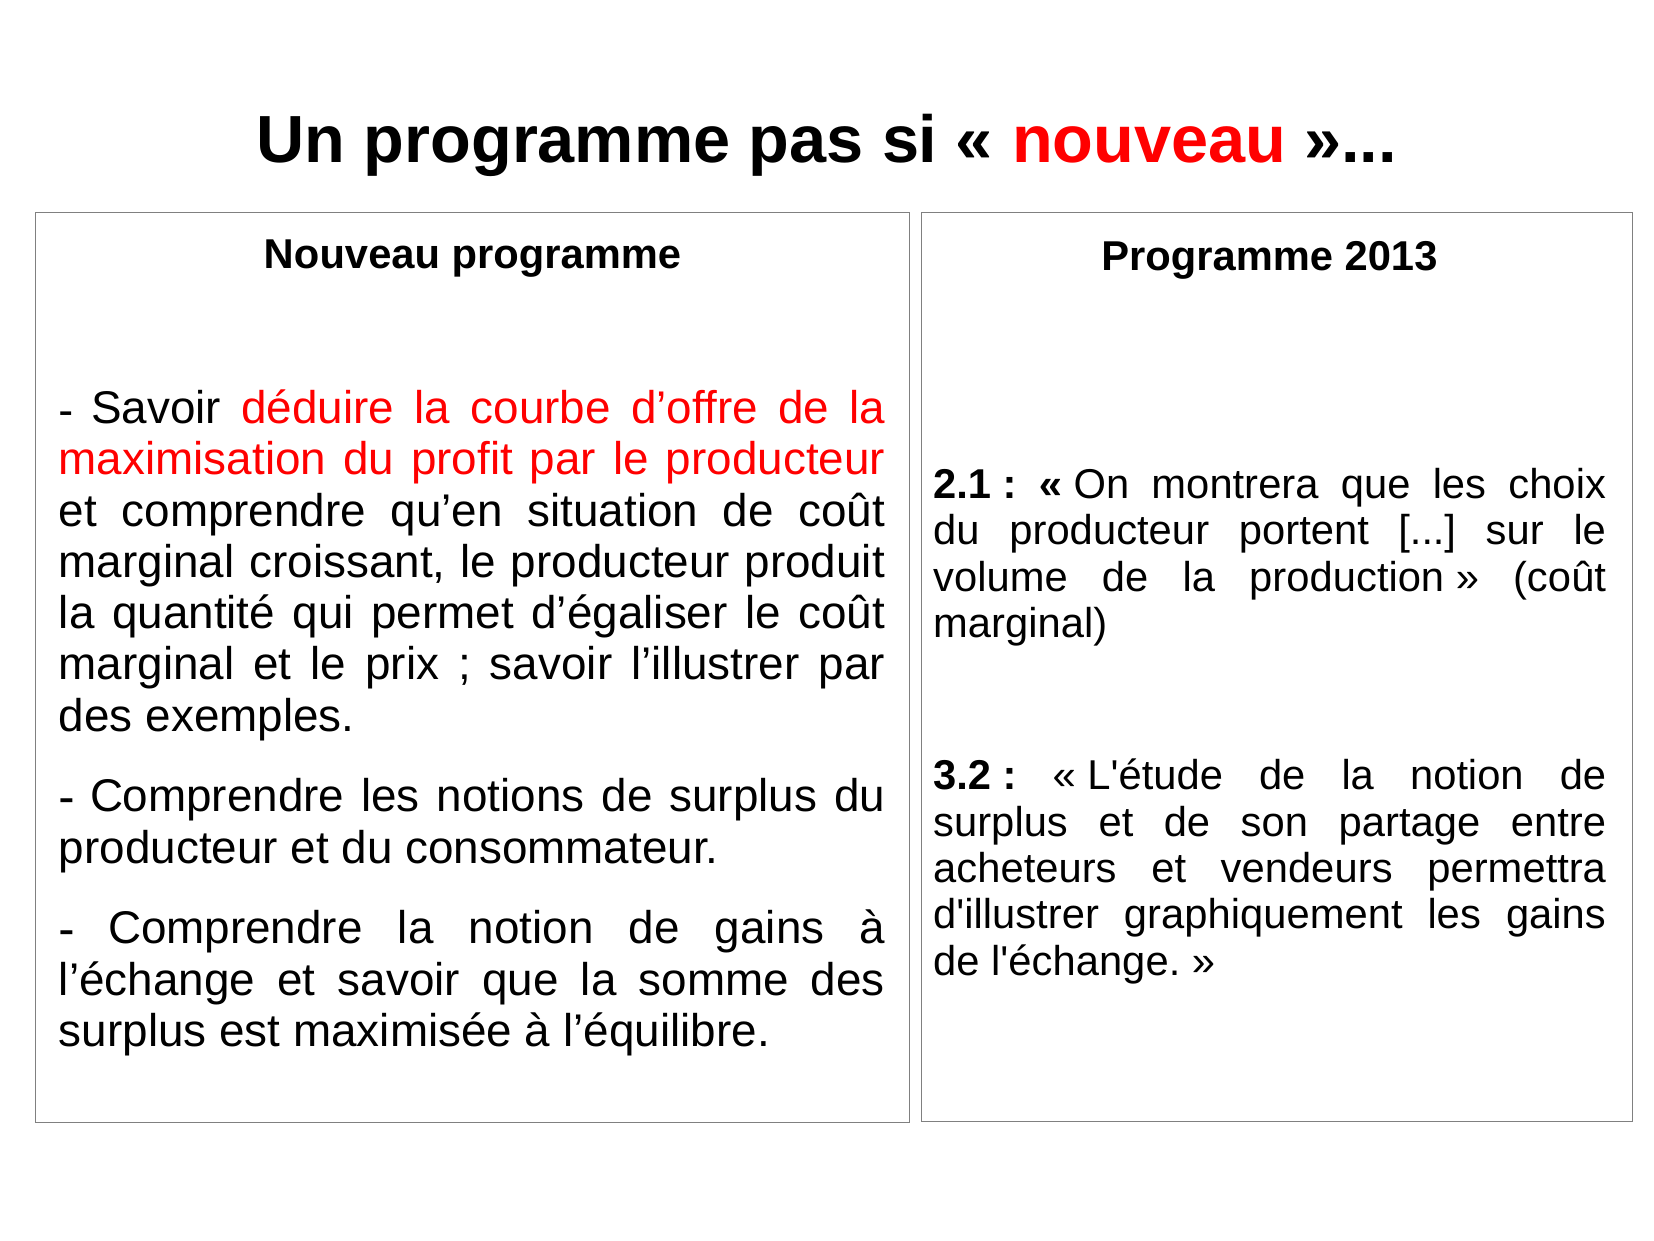

# Un programme pas si « nouveau »...
Nouveau programme
- Savoir déduire la courbe d’offre de la maximisation du profit par le producteur et comprendre qu’en situation de coût marginal croissant, le producteur produit la quantité qui permet d’égaliser le coût marginal et le prix ; savoir l’illustrer par des exemples.
- Comprendre les notions de surplus du producteur et du consommateur.
- Comprendre la notion de gains à l’échange et savoir que la somme des surplus est maximisée à l’équilibre.
Programme 2013
2.1 : « On montrera que les choix du producteur portent [...] sur le volume de la production » (coût marginal)
3.2 : « L'étude de la notion de surplus et de son partage entre acheteurs et vendeurs permettra d'illustrer graphiquement les gains de l'échange. »